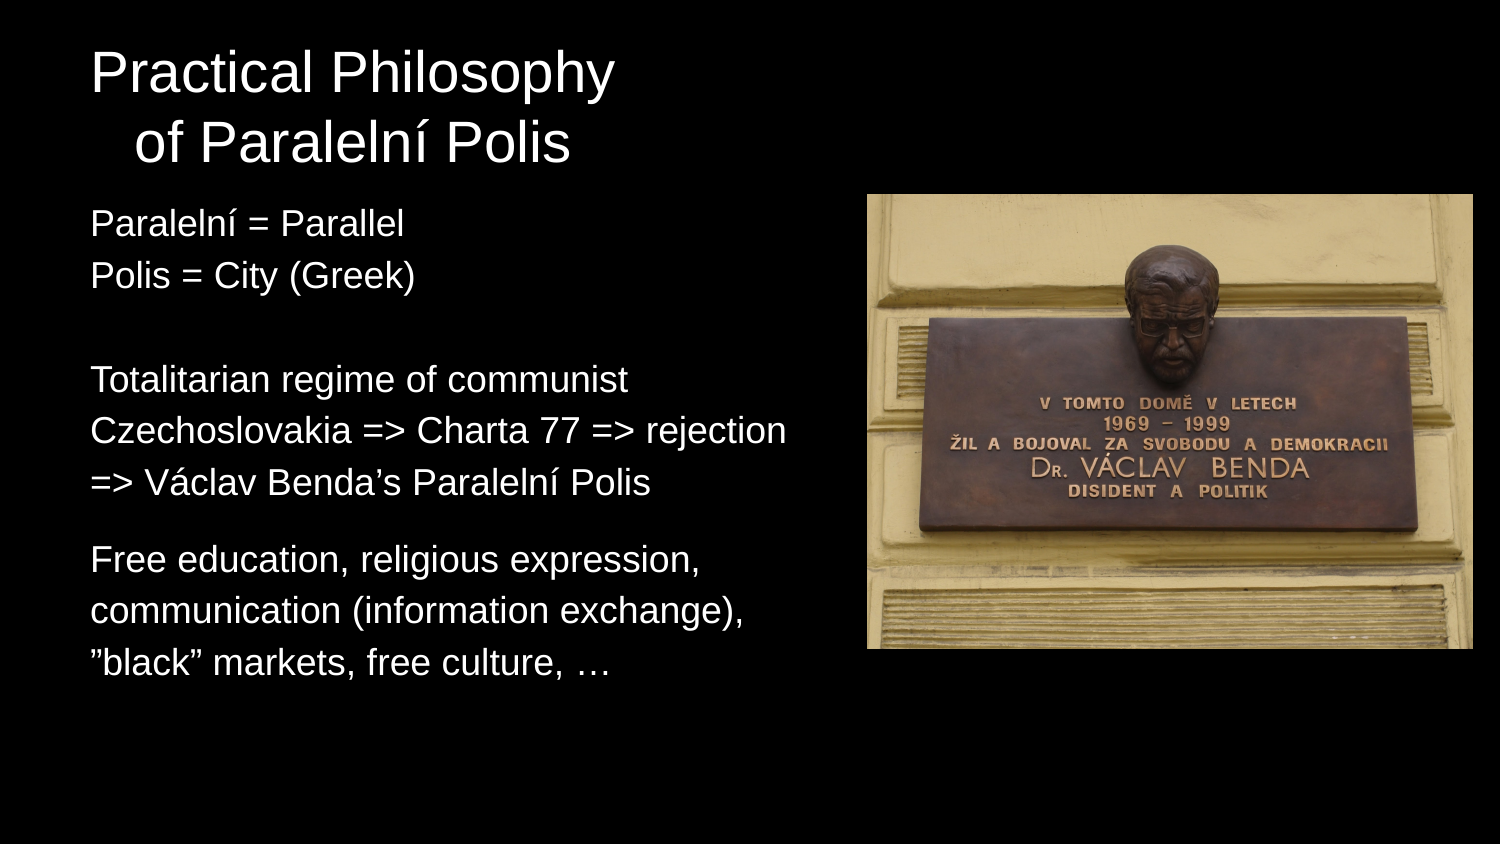

# Practical Philosophy of Paralelní Polis
Paralelní = Parallel
Polis = City (Greek)
Totalitarian regime of communist Czechoslovakia => Charta 77 => rejection => Václav Benda’s Paralelní Polis
Free education, religious expression, communication (information exchange), ”black” markets, free culture, …